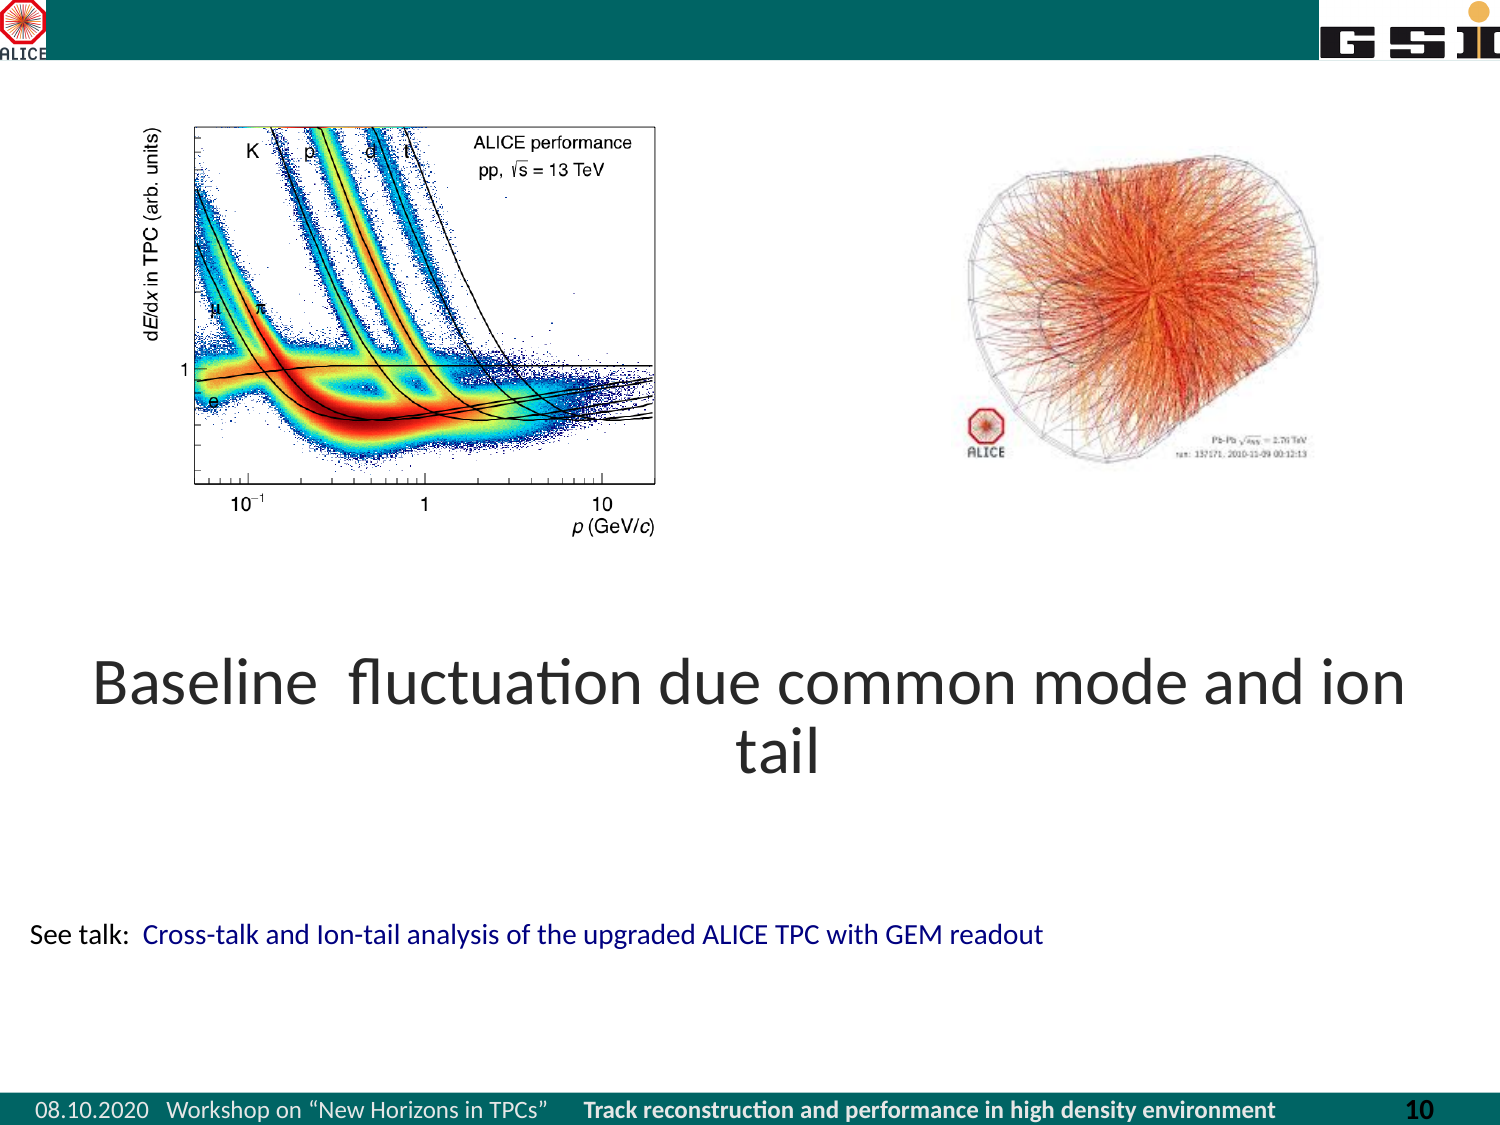

#
Baseline fluctuation due common mode and ion tail
See talk:  Cross-talk and Ion-tail analysis of the upgraded ALICE TPC with GEM readout